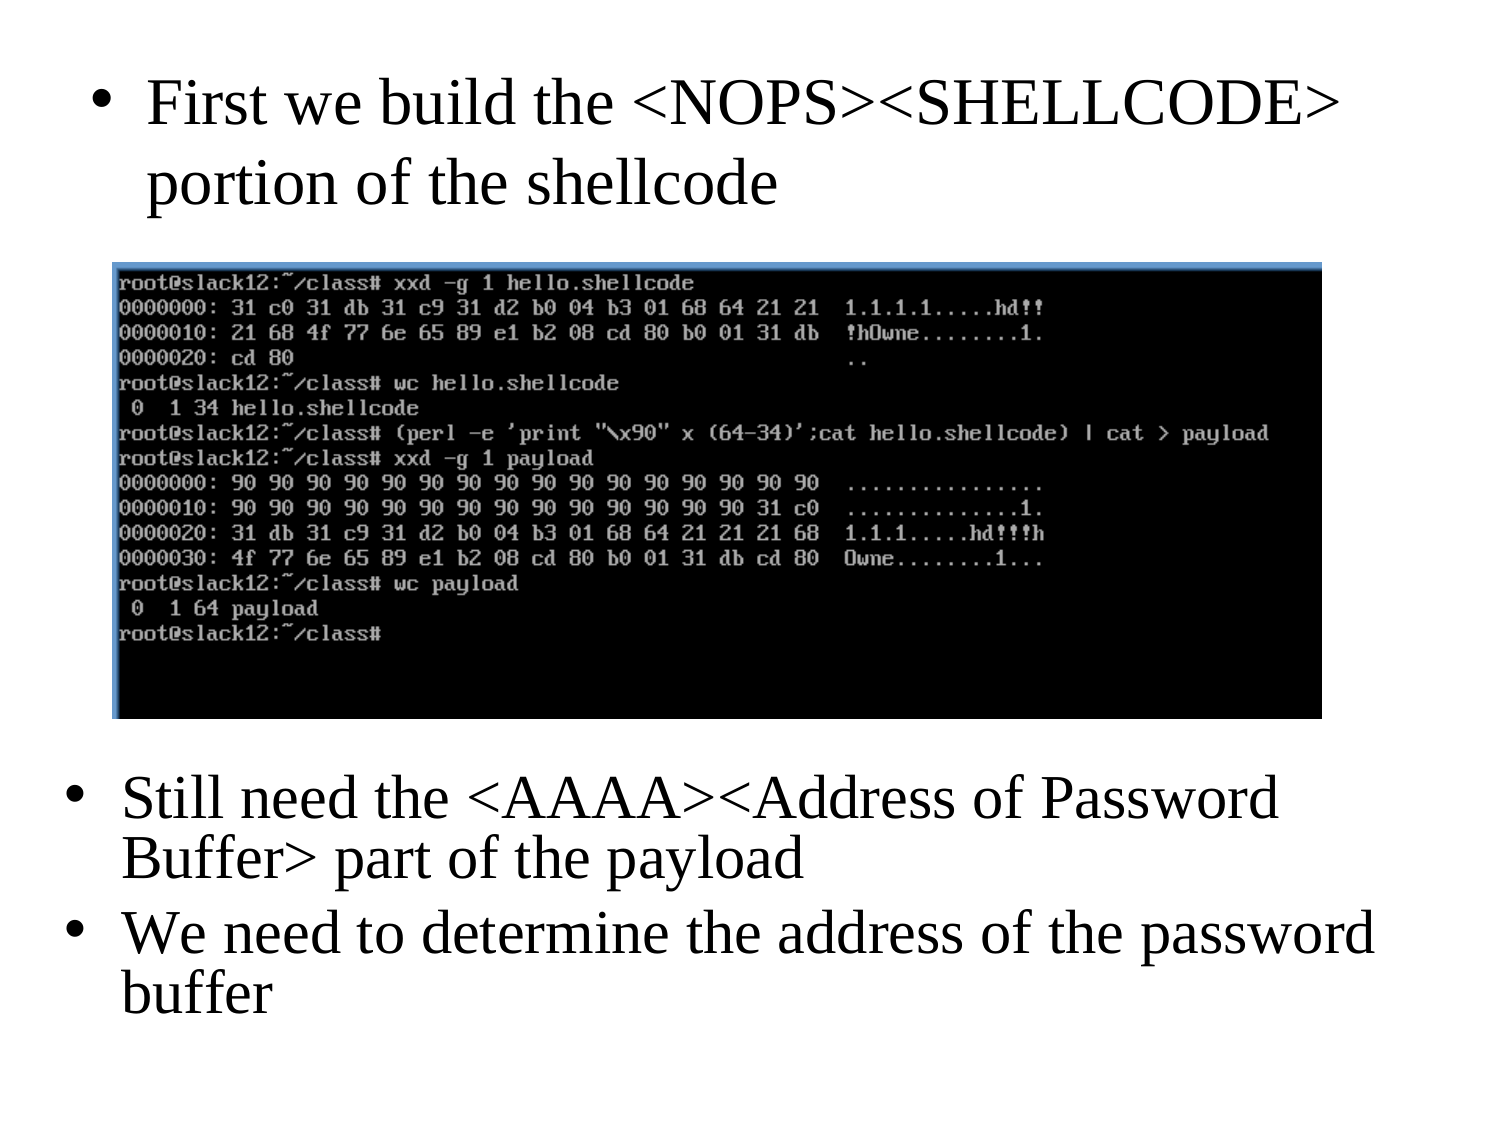

# First we build the <NOPS><SHELLCODE> portion of the shellcode
Still need the <AAAA><Address of Password Buffer> part of the payload
We need to determine the address of the password buffer